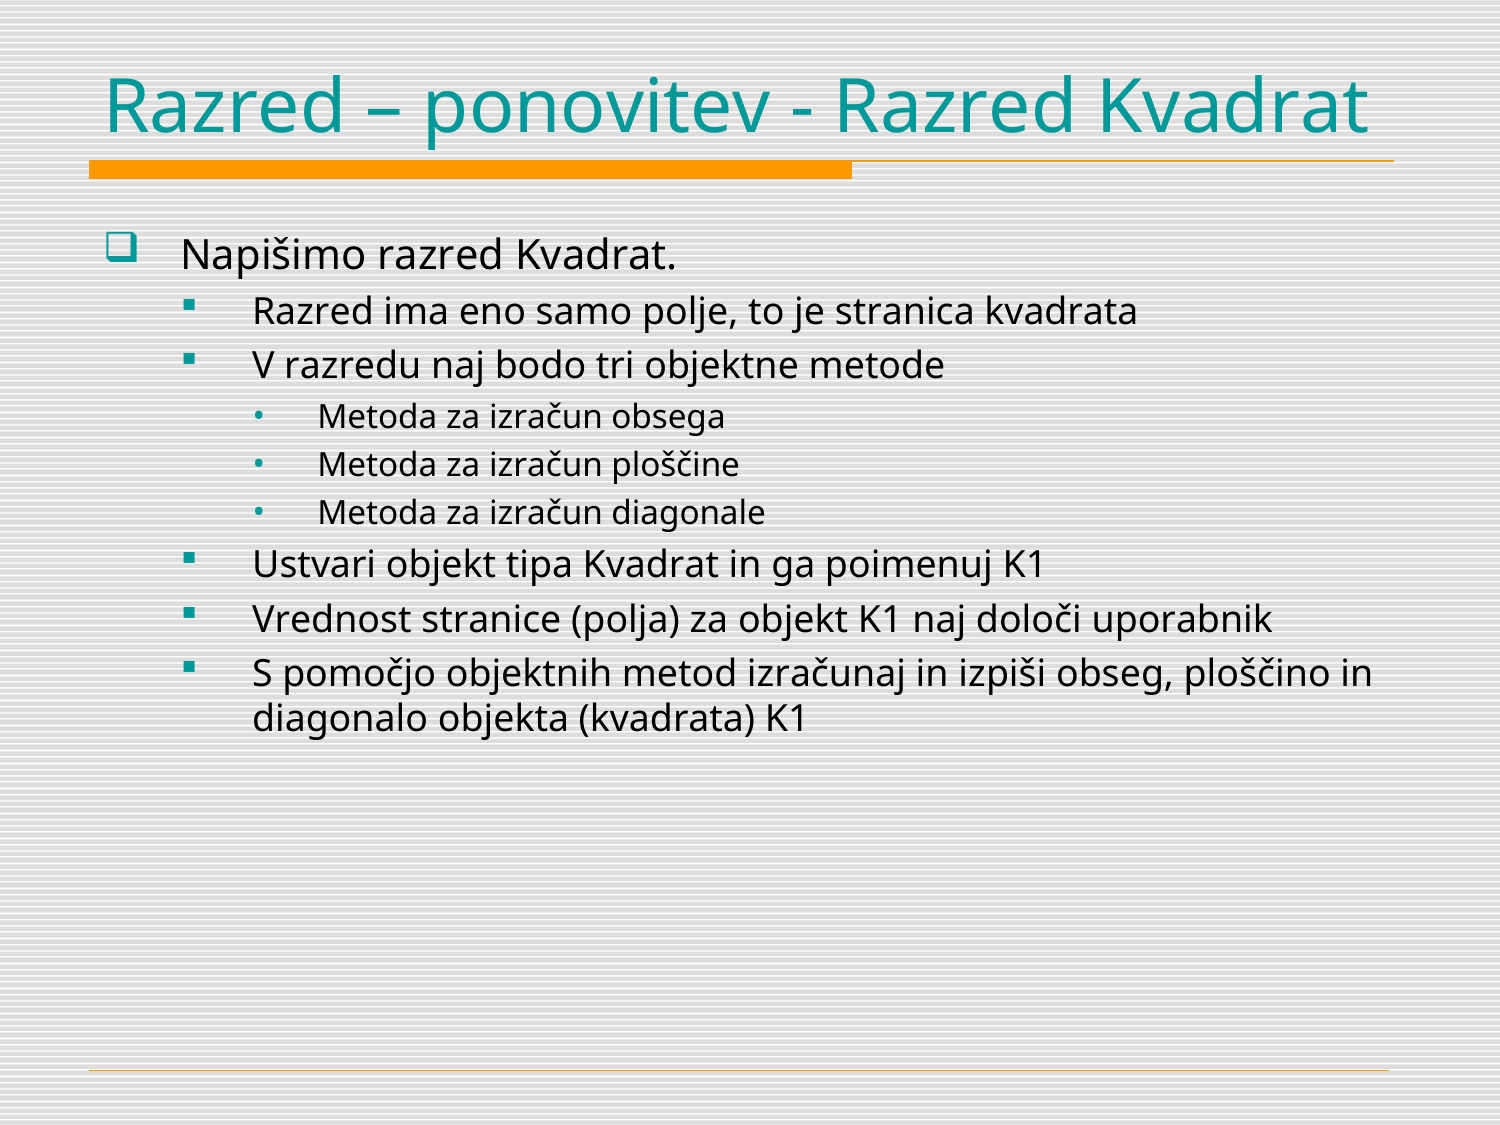

# Razred – ponovitev - Razred Kvadrat
Napišimo razred Kvadrat.
Razred ima eno samo polje, to je stranica kvadrata
V razredu naj bodo tri objektne metode
Metoda za izračun obsega
Metoda za izračun ploščine
Metoda za izračun diagonale
Ustvari objekt tipa Kvadrat in ga poimenuj K1
Vrednost stranice (polja) za objekt K1 naj določi uporabnik
S pomočjo objektnih metod izračunaj in izpiši obseg, ploščino in diagonalo objekta (kvadrata) K1